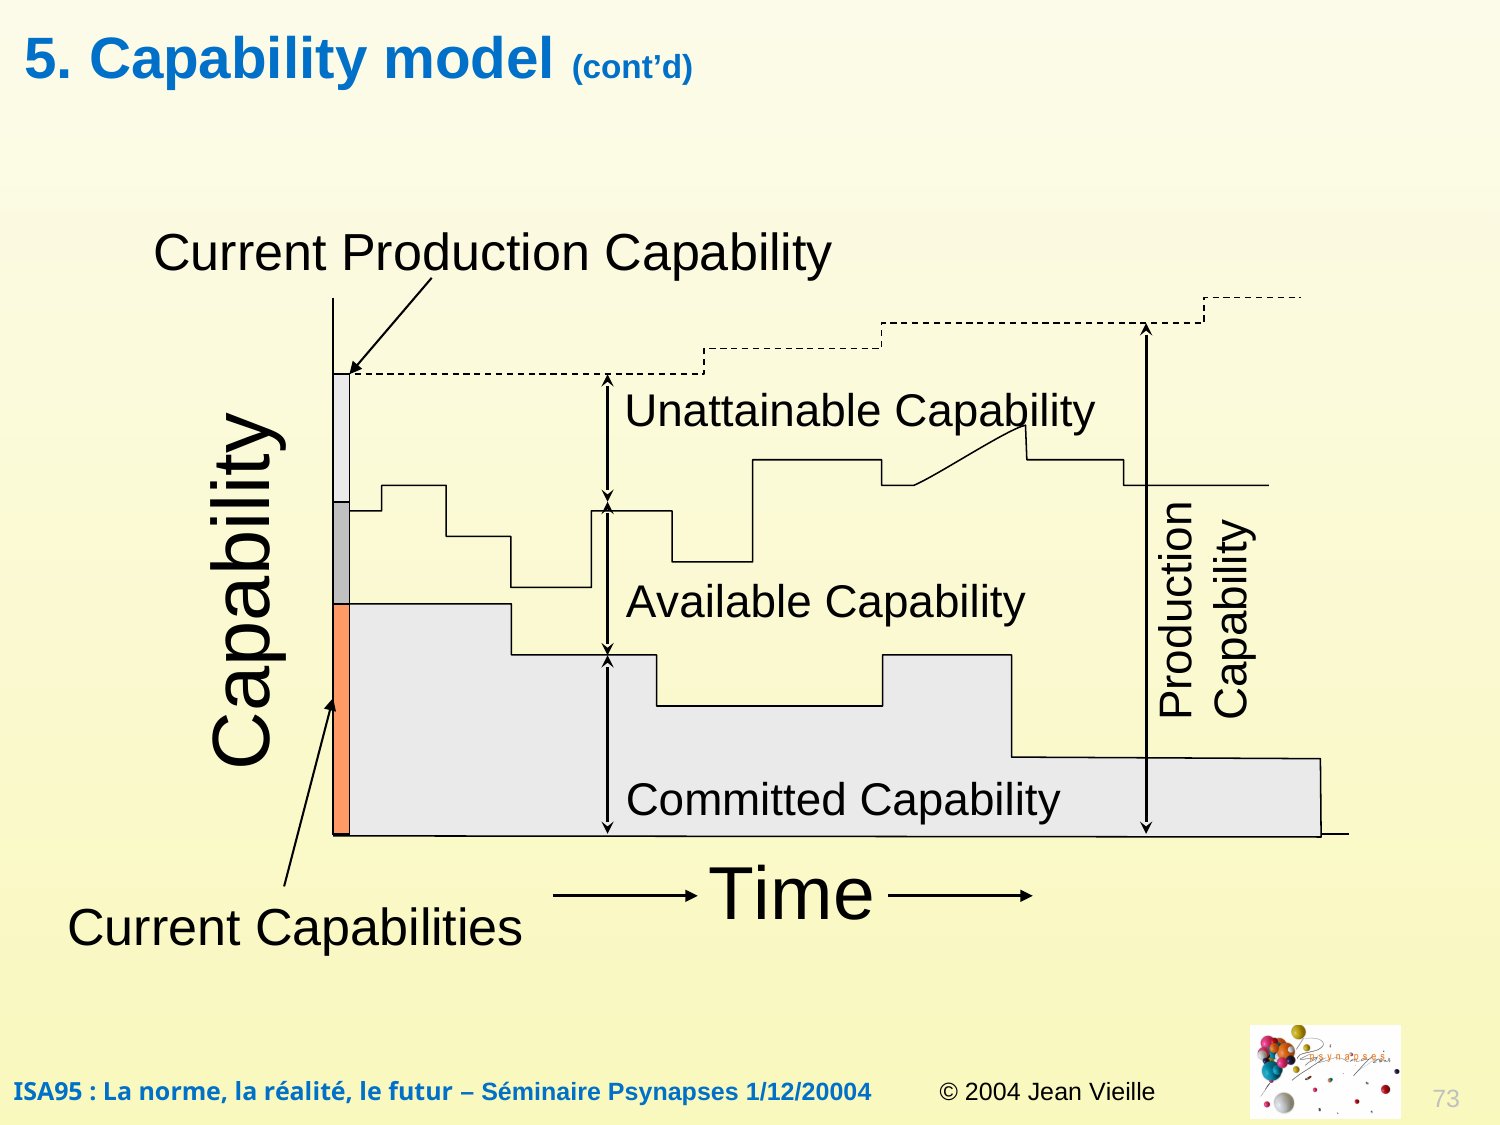

# 5. Capability model (cont’d)
Current Production Capability
Unattainable Capability
Production Capability
Capability
Available Capability
Committed Capability
Time
Current Capabilities